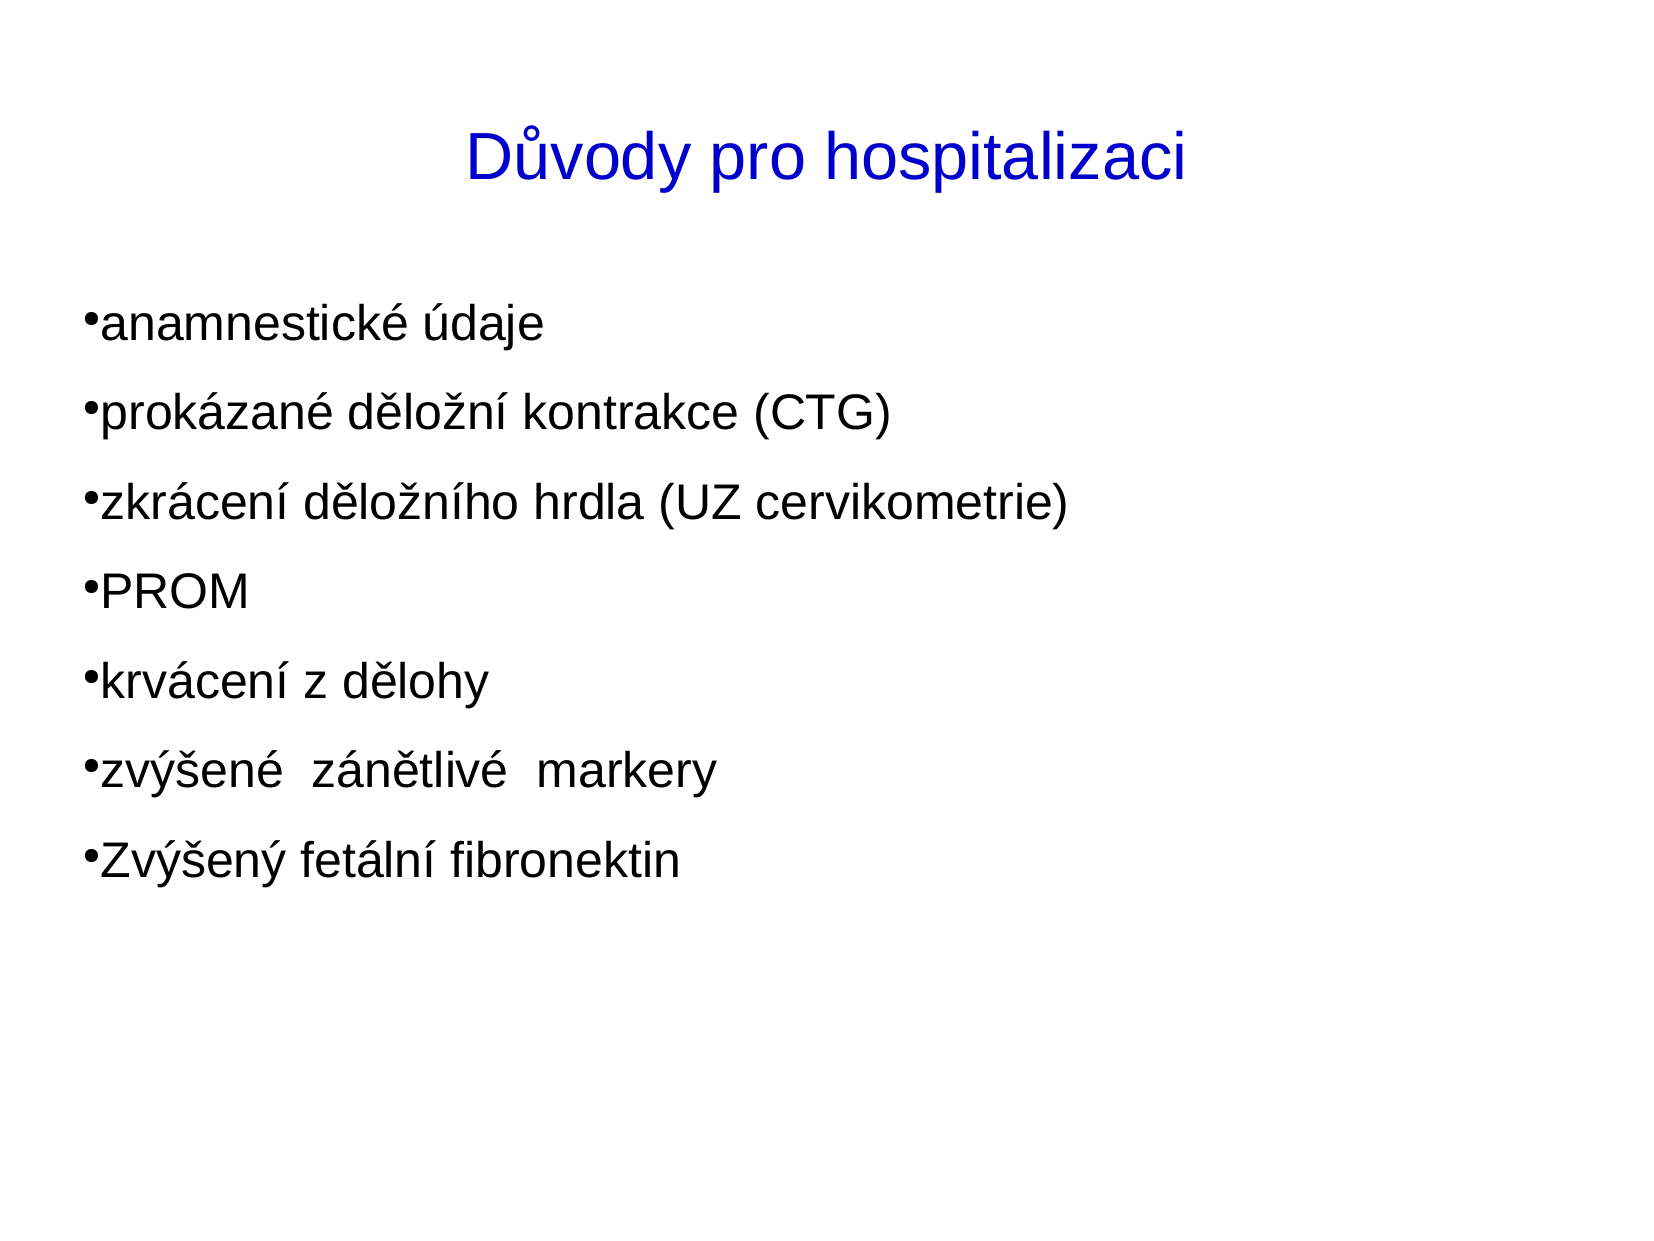

# Důvody pro hospitalizaci
anamnestické údaje
prokázané děložní kontrakce (CTG)
zkrácení děložního hrdla (UZ cervikometrie)
PROM
krvácení z dělohy
zvýšené zánětlivé markery
Zvýšený fetální fibronektin